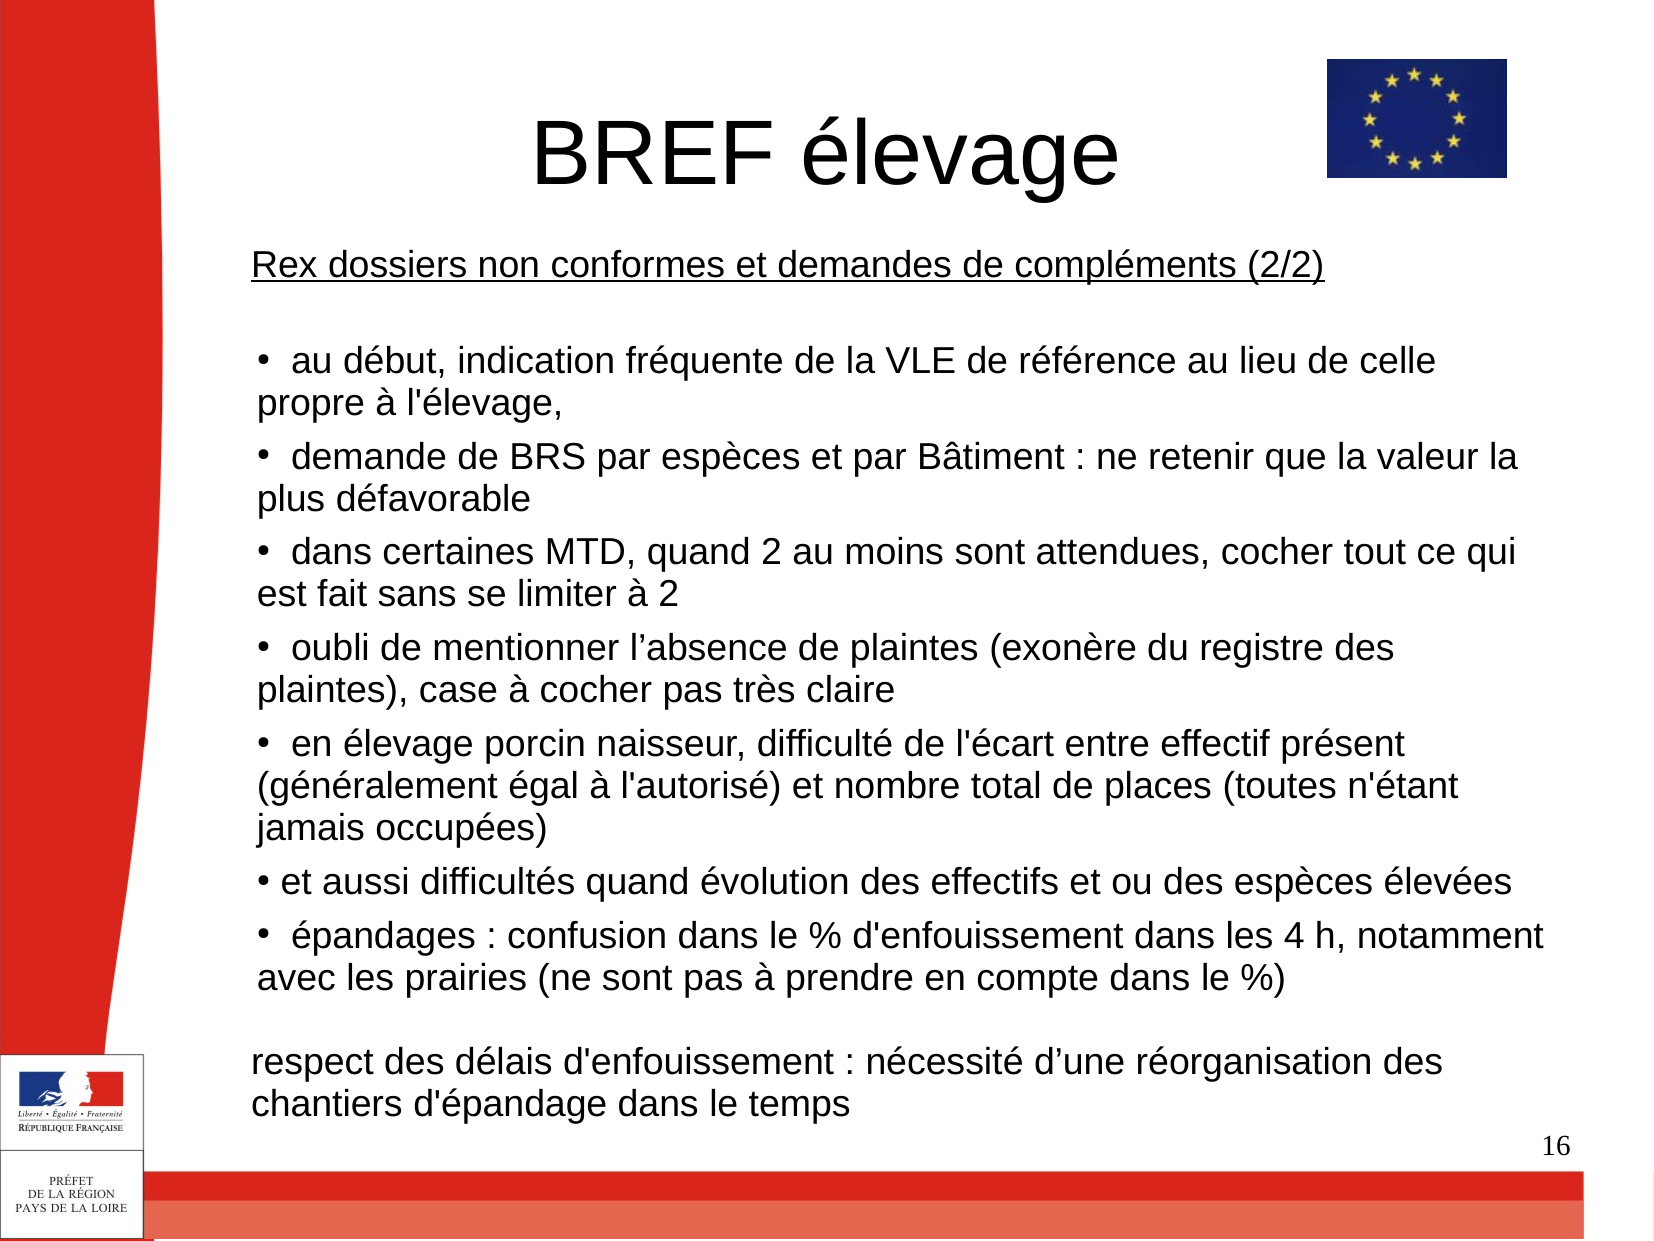

# BREF élevage
Rex dossiers non conformes et demandes de compléments (2/2)
 au début, indication fréquente de la VLE de référence au lieu de celle propre à l'élevage,
 demande de BRS par espèces et par Bâtiment : ne retenir que la valeur la plus défavorable
 dans certaines MTD, quand 2 au moins sont attendues, cocher tout ce qui est fait sans se limiter à 2
 oubli de mentionner l’absence de plaintes (exonère du registre des plaintes), case à cocher pas très claire
 en élevage porcin naisseur, difficulté de l'écart entre effectif présent (généralement égal à l'autorisé) et nombre total de places (toutes n'étant jamais occupées)
 et aussi difficultés quand évolution des effectifs et ou des espèces élevées
 épandages : confusion dans le % d'enfouissement dans les 4 h, notamment avec les prairies (ne sont pas à prendre en compte dans le %)
respect des délais d'enfouissement : nécessité d’une réorganisation des chantiers d'épandage dans le temps
16